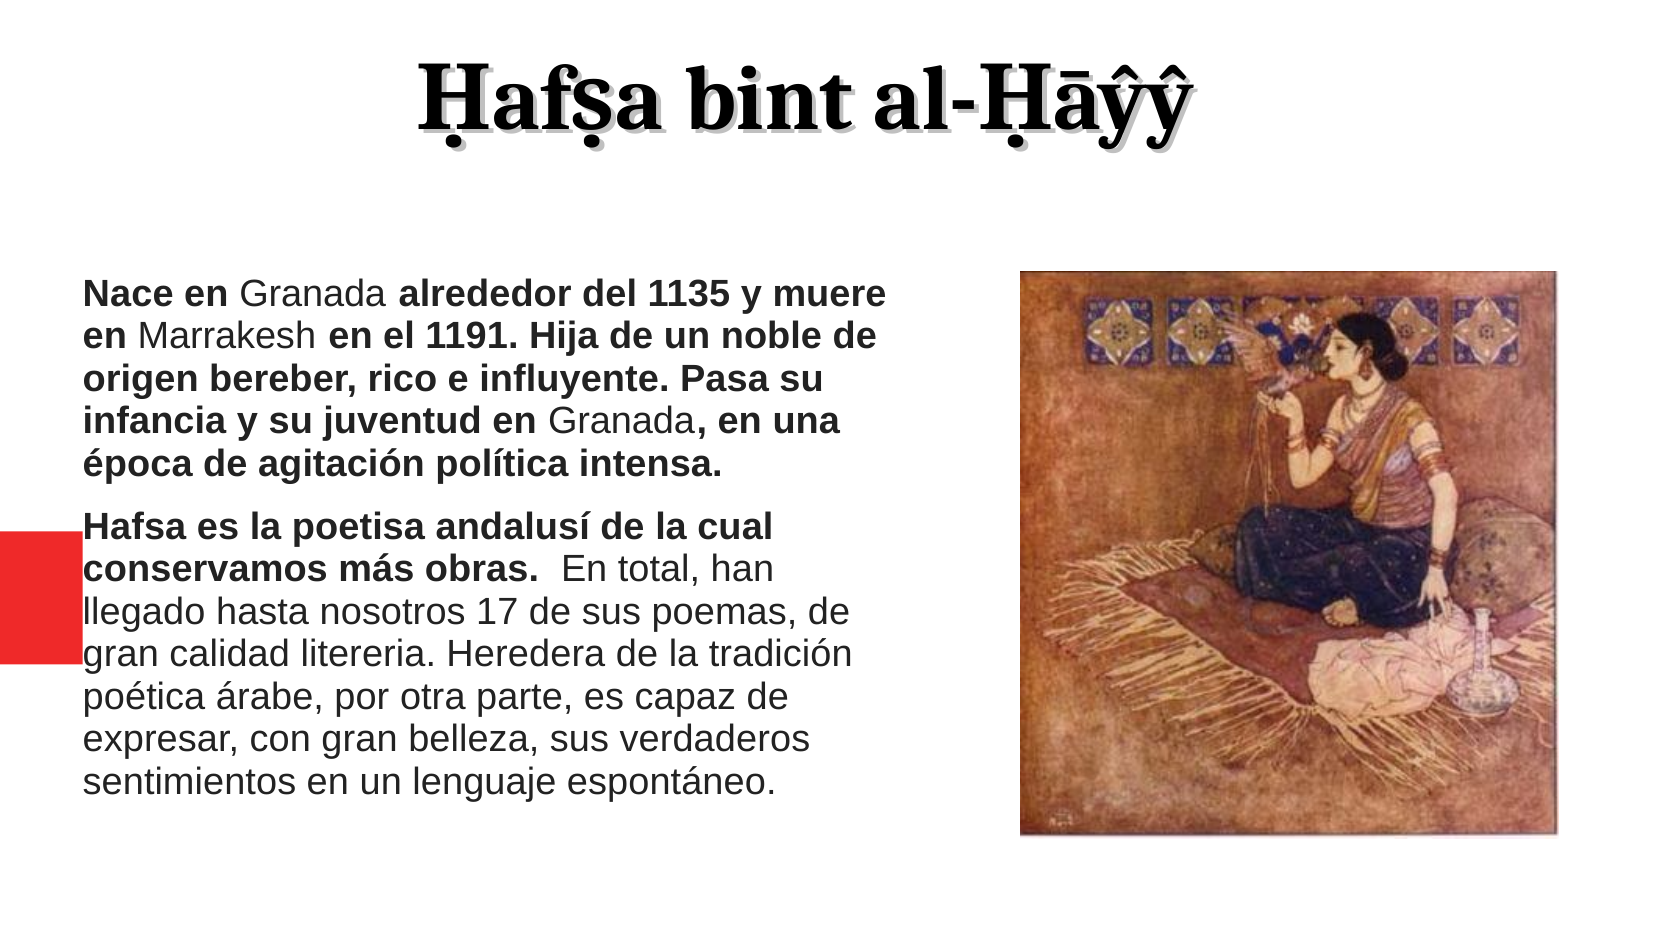

# Ḥafṣa bint al-Ḥāŷŷ
Nace en Granada alrededor del 1135 y muere en Marrakesh en el 1191. Hija de un noble de origen bereber, rico e influyente. Pasa su infancia y su juventud en Granada, en una época de agitación política intensa.
Hafsa es la poetisa andalusí de la cual conservamos más obras. En total, han llegado hasta nosotros 17 de sus poemas, de gran calidad litereria. Heredera de la tradición poética árabe, por otra parte, es capaz de expresar, con gran belleza, sus verdaderos sentimientos en un lenguaje espontáneo.